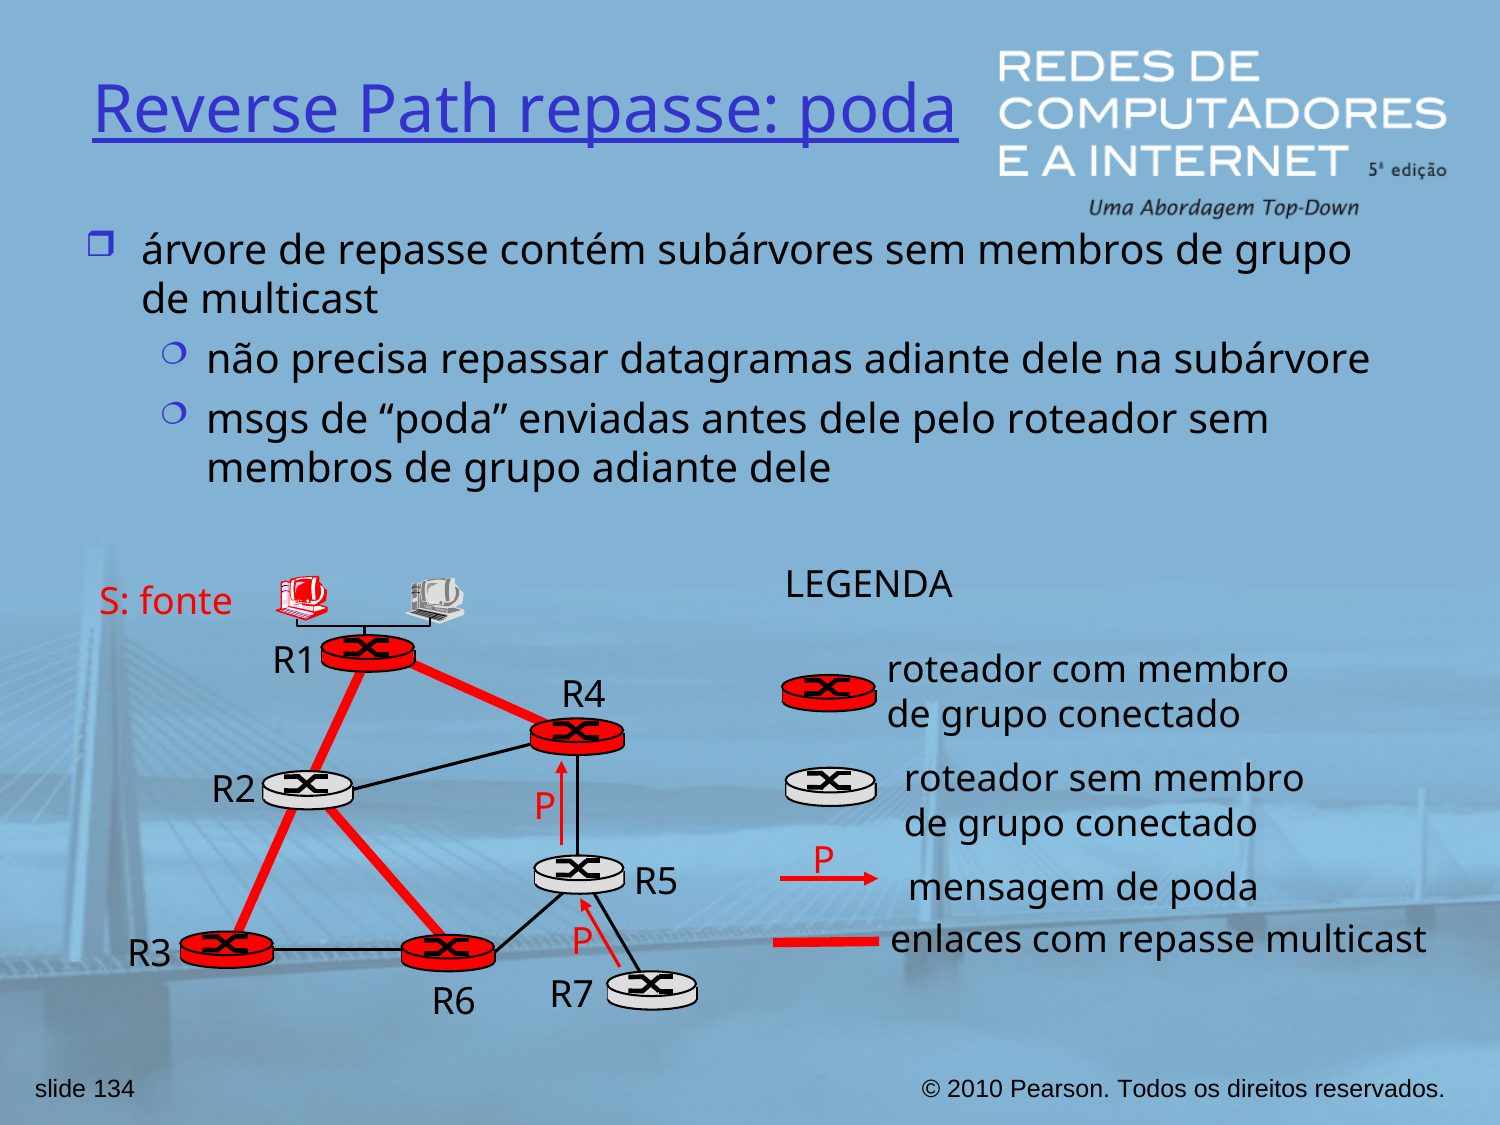

# Reverse Path repasse: poda
árvore de repasse contém subárvores sem membros de grupo de multicast
não precisa repassar datagramas adiante dele na subárvore
msgs de “poda” enviadas antes dele pelo roteador sem membros de grupo adiante dele
LEGENDA
S: fonte
R1
roteador com membro
de grupo conectado
R4
roteador sem membro
de grupo conectado
R2
P
P
R5
mensagem de poda
enlaces com repasse multicast
P
R3
R7
R6